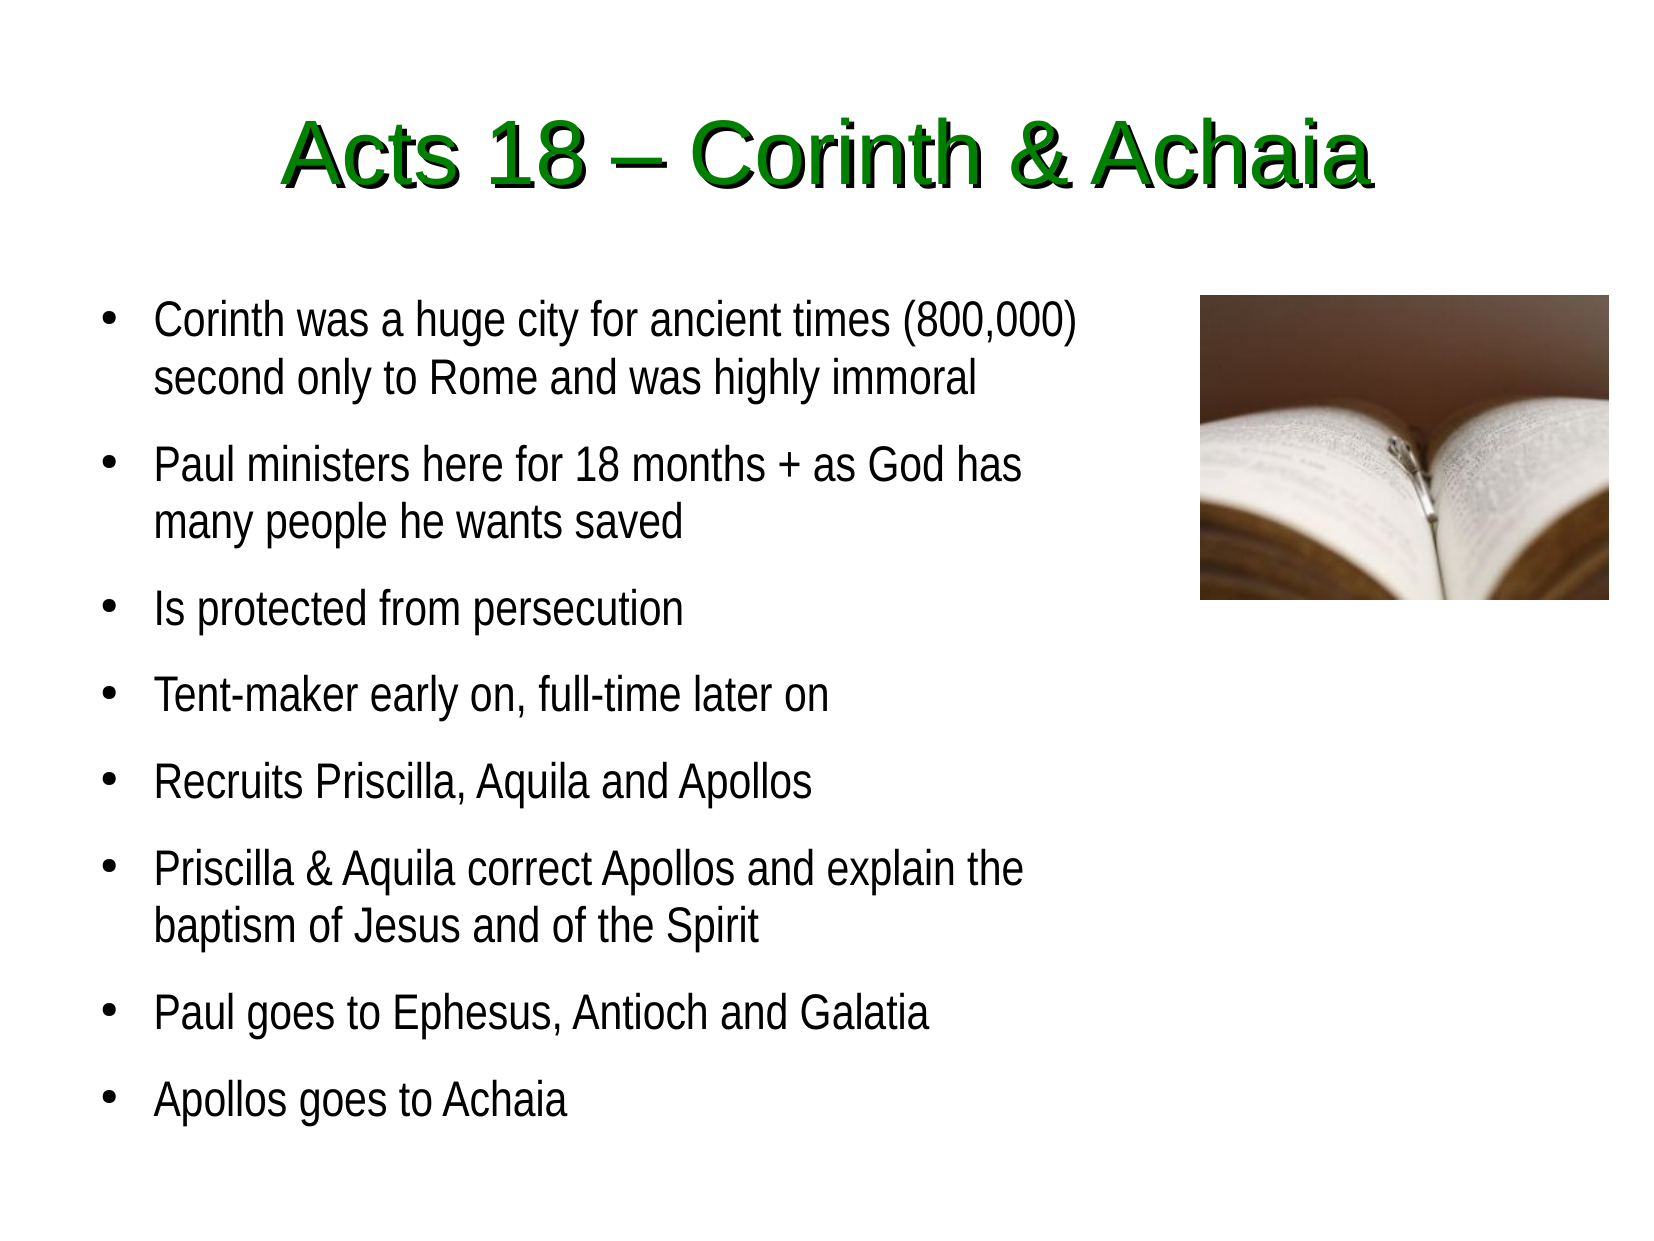

# Acts 18 – Corinth & Achaia
Corinth was a huge city for ancient times (800,000) second only to Rome and was highly immoral
Paul ministers here for 18 months + as God has many people he wants saved
Is protected from persecution
Tent-maker early on, full-time later on
Recruits Priscilla, Aquila and Apollos
Priscilla & Aquila correct Apollos and explain the baptism of Jesus and of the Spirit
Paul goes to Ephesus, Antioch and Galatia
Apollos goes to Achaia